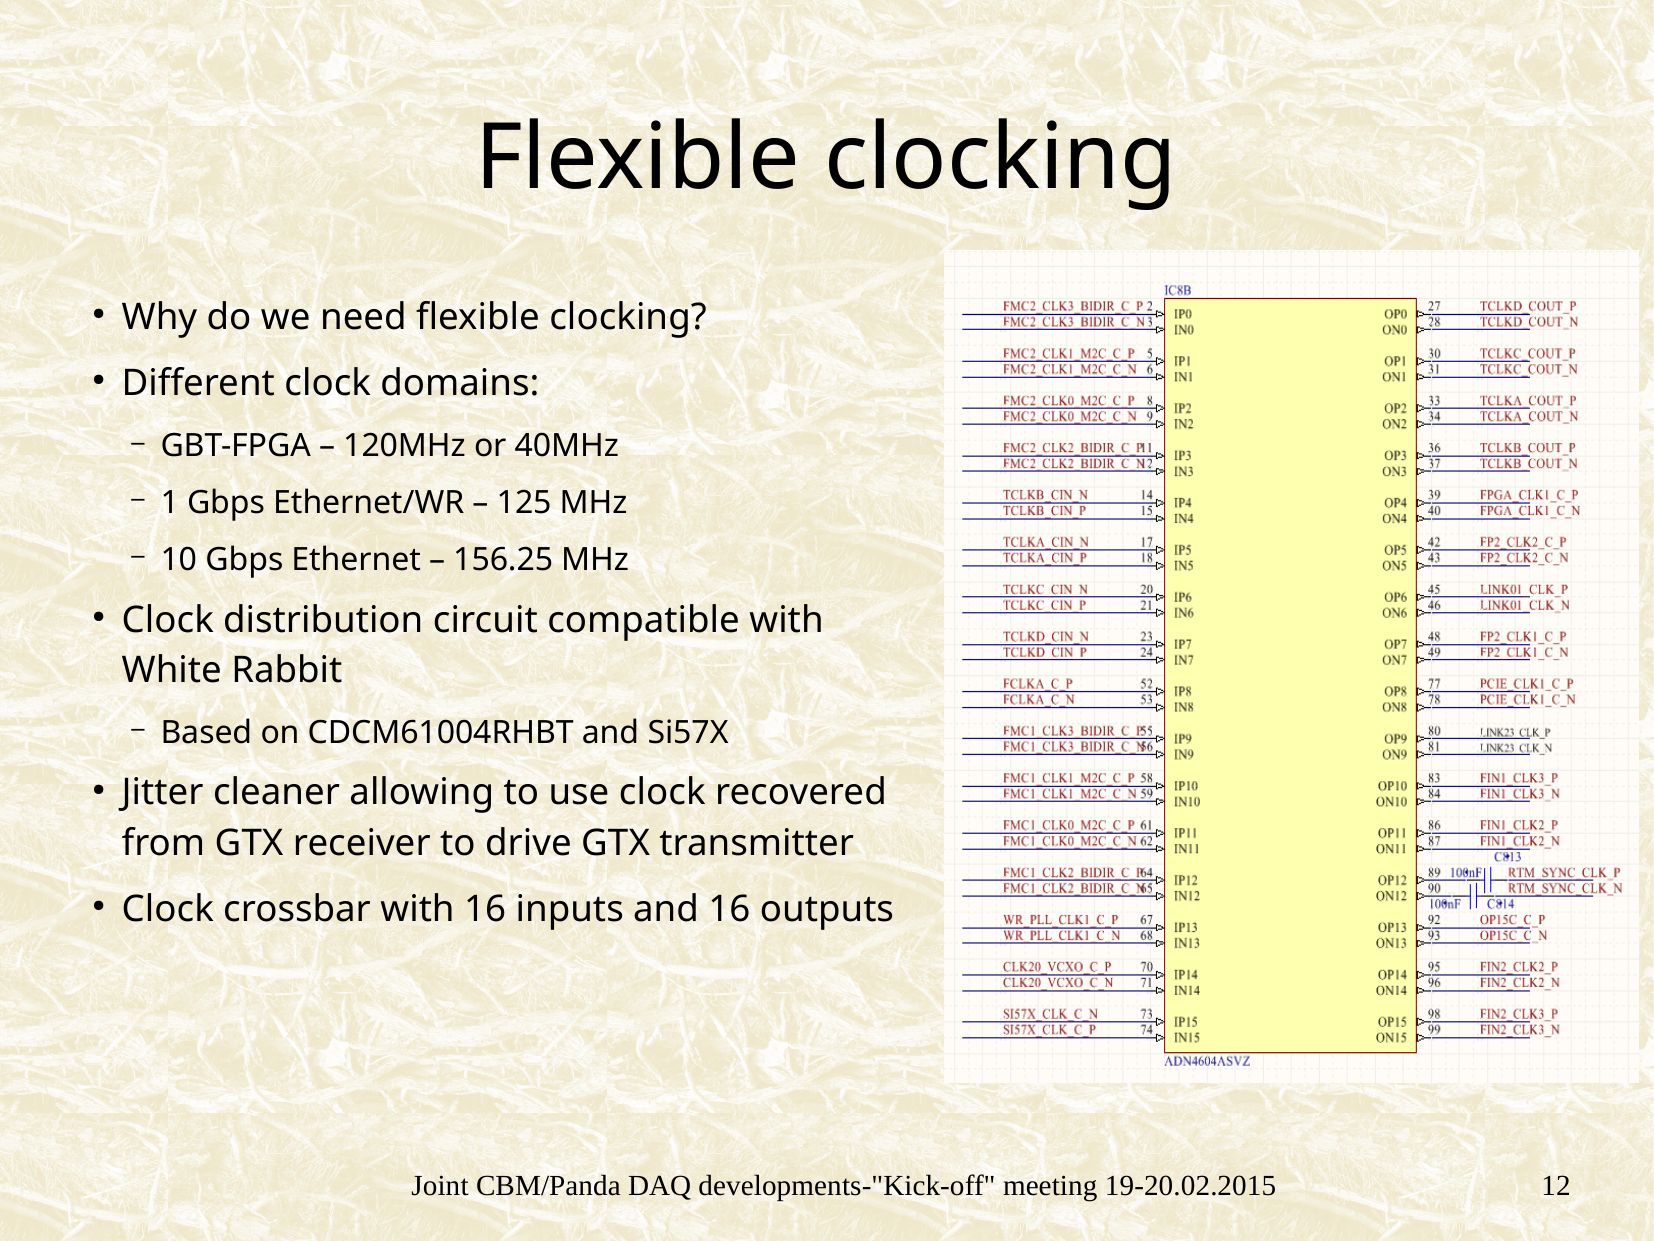

# Flexible clocking
Why do we need flexible clocking?
Different clock domains:
GBT-FPGA – 120MHz or 40MHz
1 Gbps Ethernet/WR – 125 MHz
10 Gbps Ethernet – 156.25 MHz
Clock distribution circuit compatible with White Rabbit
Based on CDCM61004RHBT and Si57X
Jitter cleaner allowing to use clock recovered from GTX receiver to drive GTX transmitter
Clock crossbar with 16 inputs and 16 outputs
Joint CBM/Panda DAQ developments-"Kick-off" meeting 19-20.02.2015
12